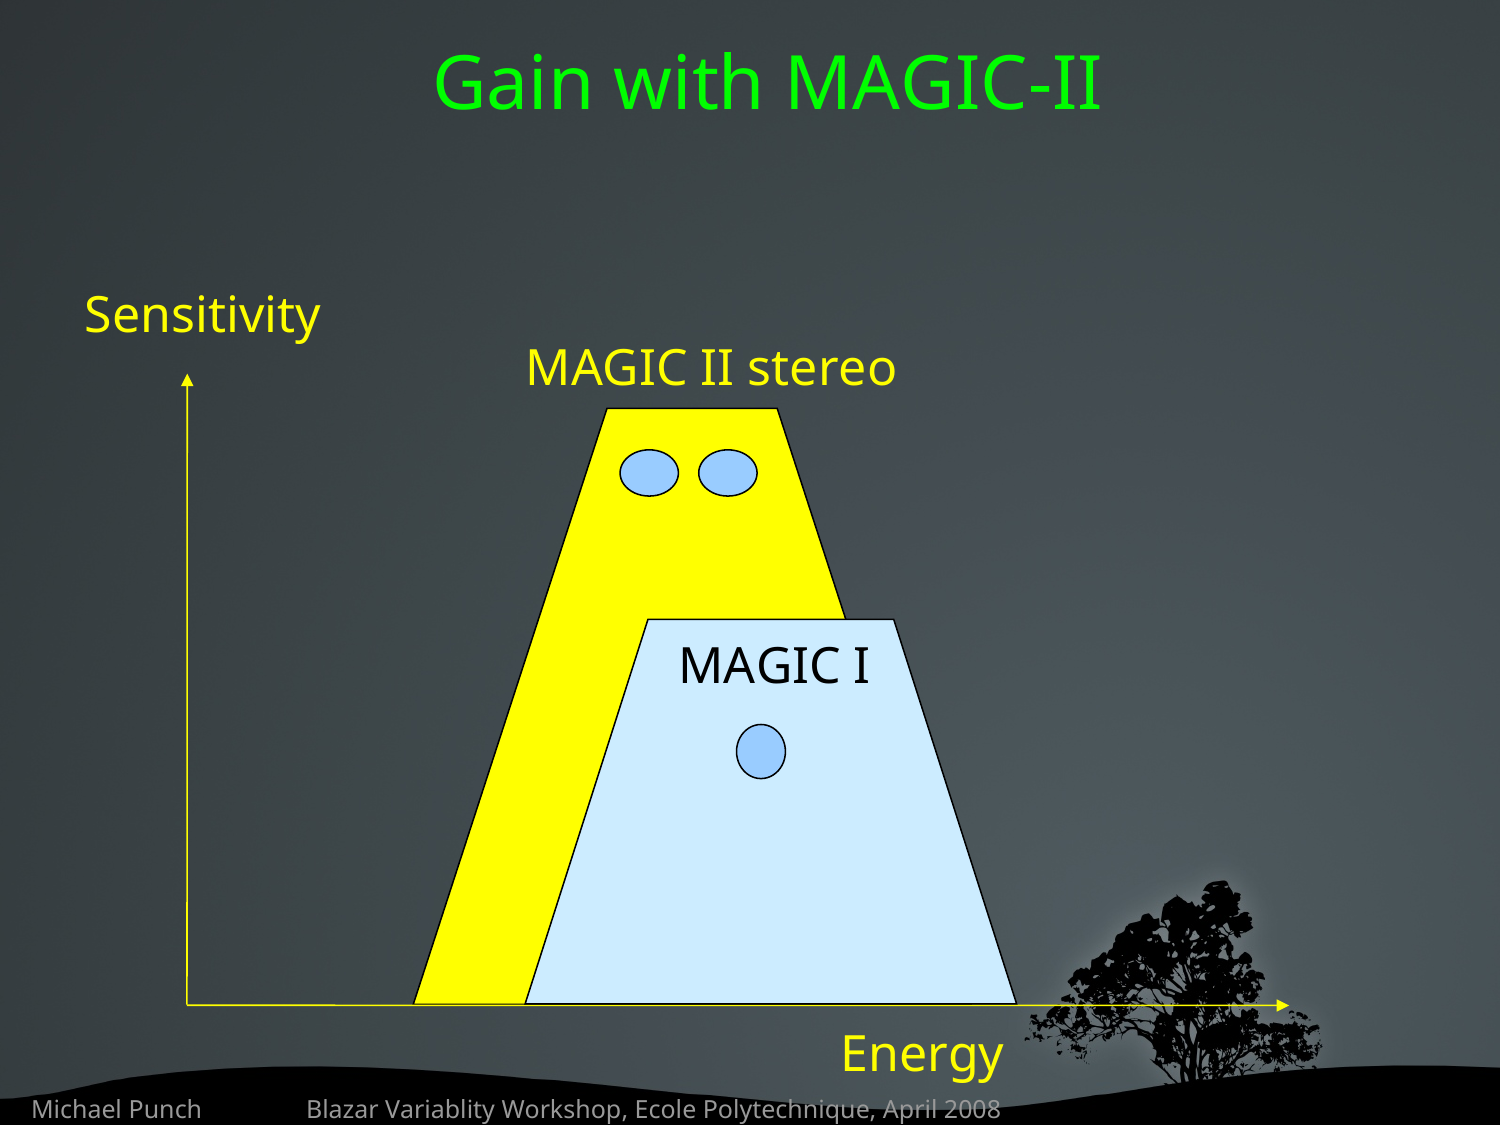

# Gain with MAGIC-II
Sensitivity
MAGIC II stereo
MAGIC I
Energy